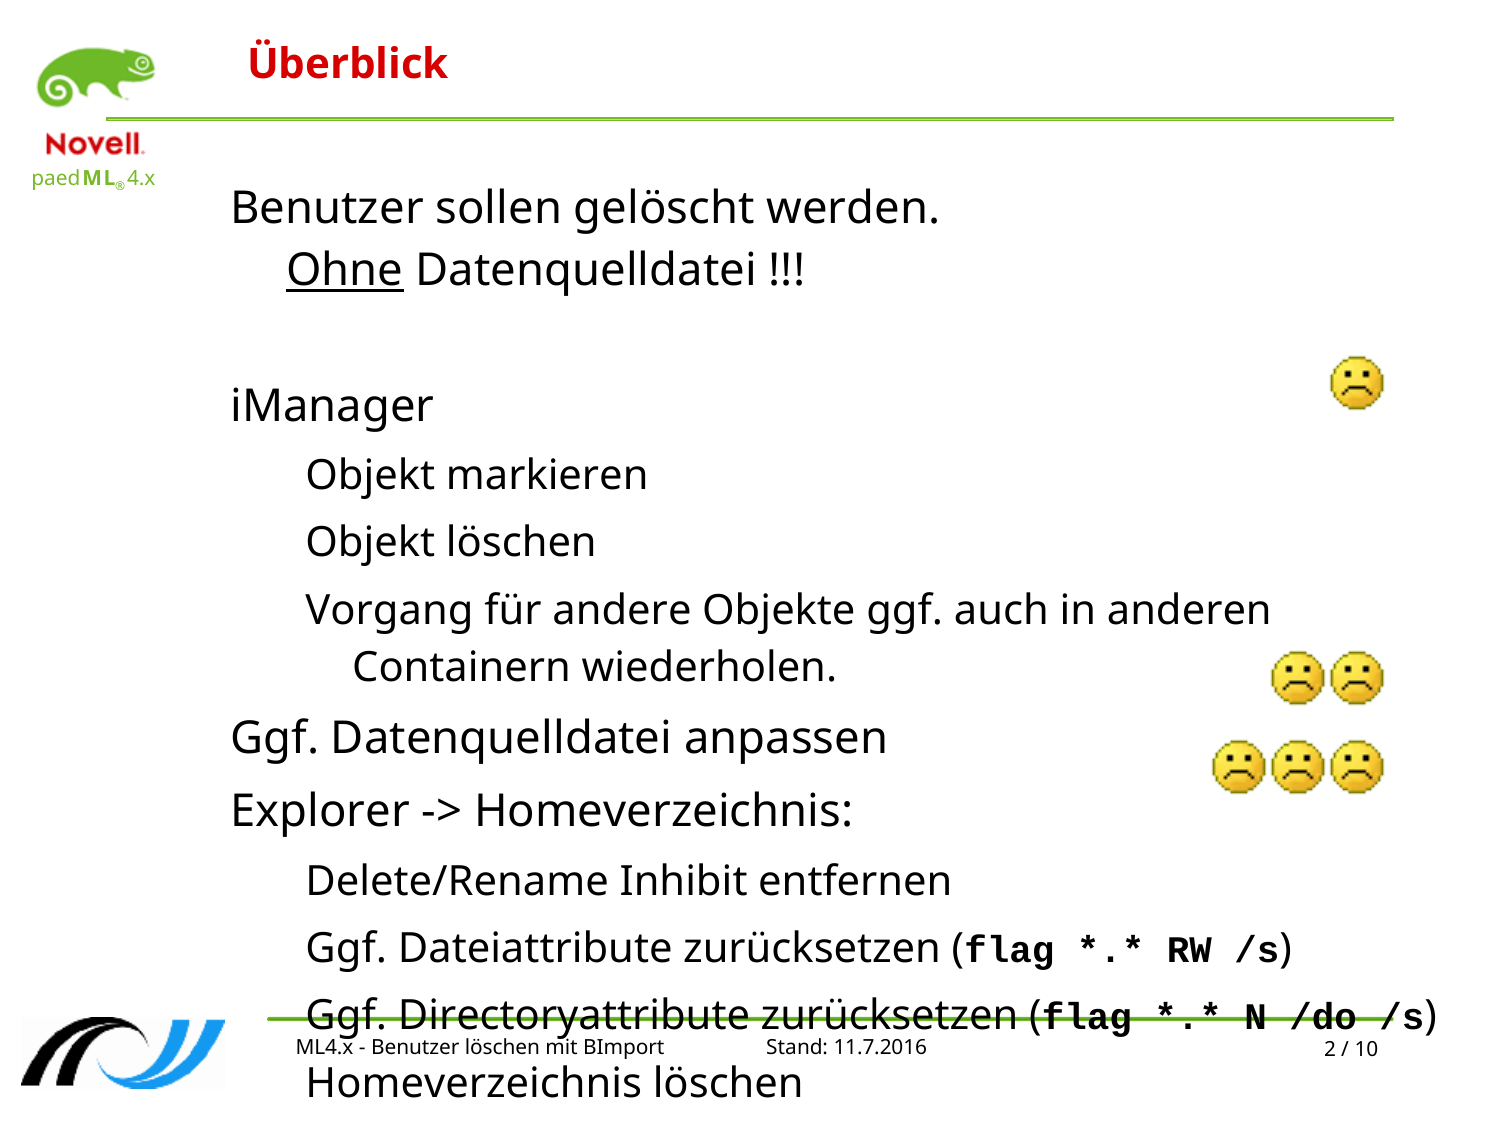

# Überblick
Benutzer sollen gelöscht werden.
Ohne Datenquelldatei !!!
iManager
Objekt markieren
Objekt löschen
Vorgang für andere Objekte ggf. auch in anderen Containern wiederholen.
Ggf. Datenquelldatei anpassen
Explorer -> Homeverzeichnis:
Delete/Rename Inhibit entfernen
Ggf. Dateiattribute zurücksetzen (flag *.* RW /s)
Ggf. Directoryattribute zurücksetzen (flag *.* N /do /s)
Homeverzeichnis löschen
ML4.x - Benutzer löschen mit BImport
11.7.2016
2